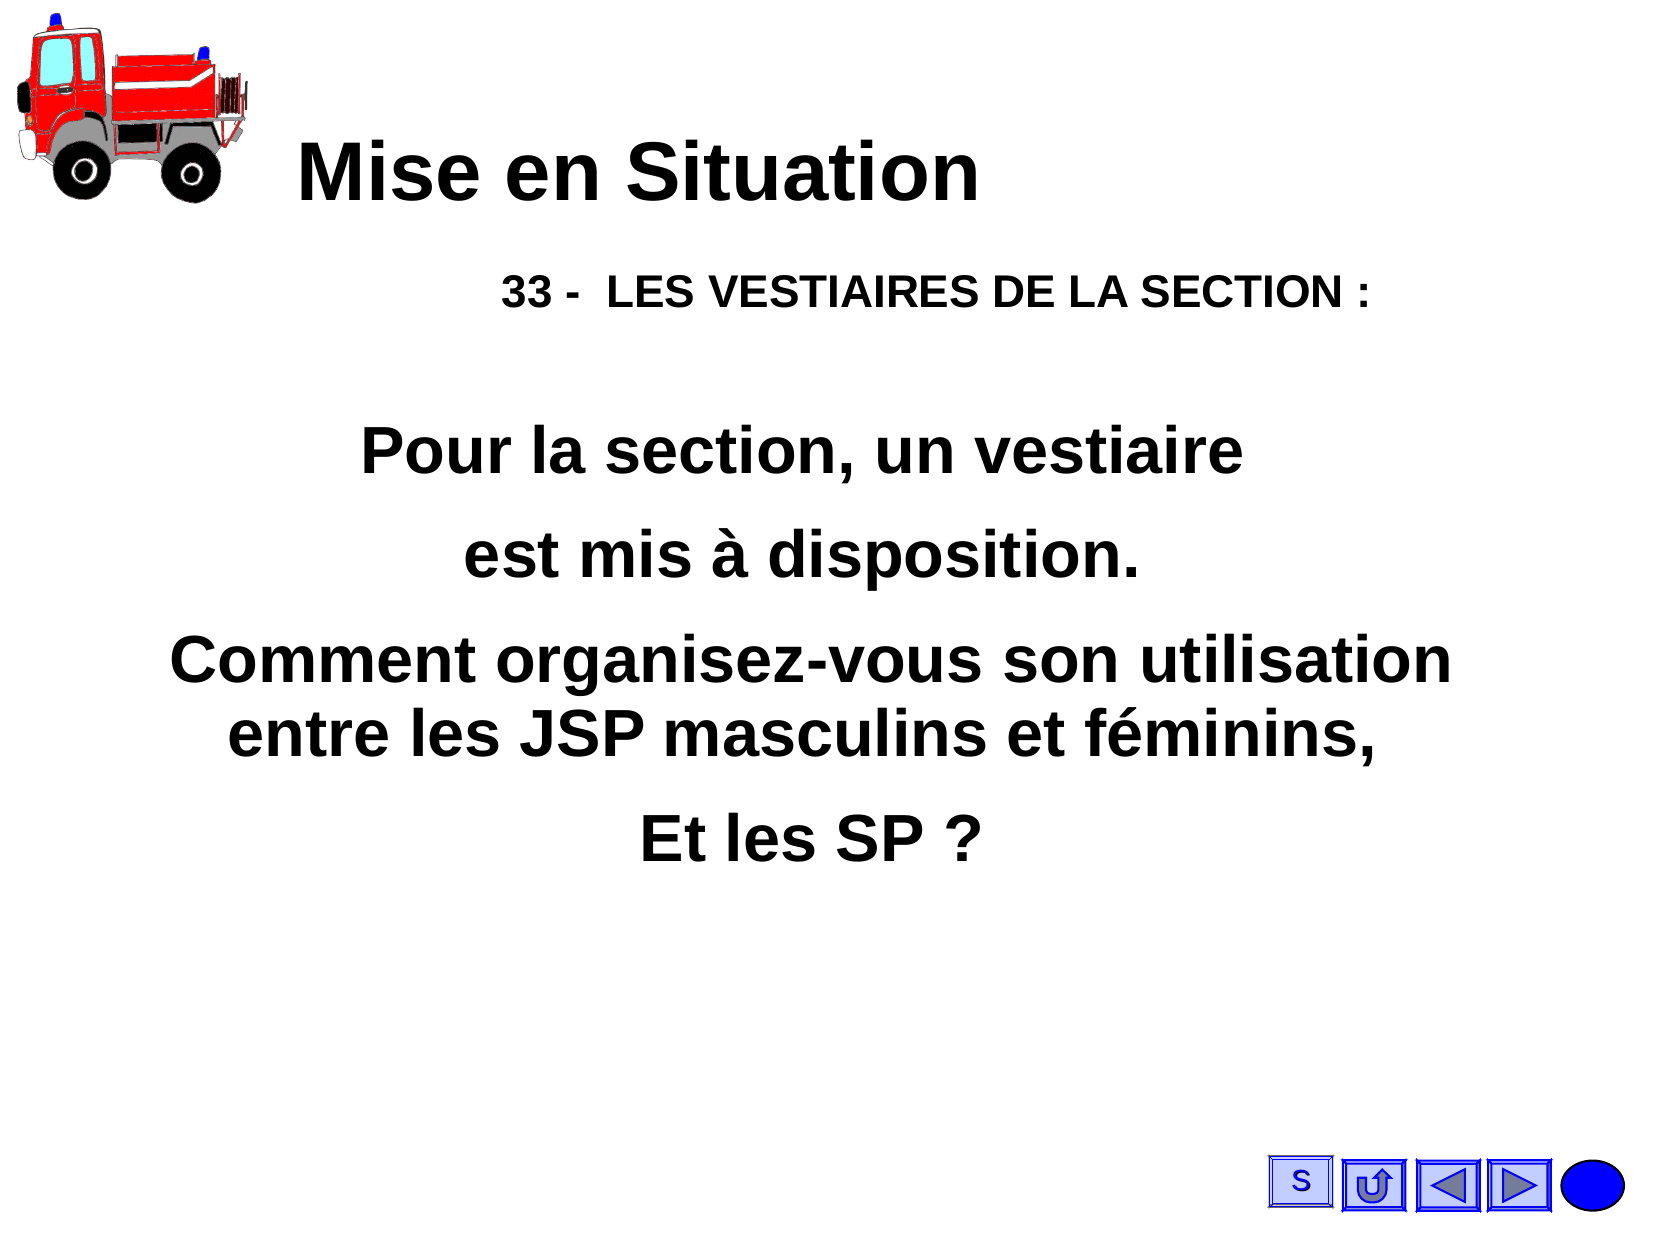

Mise en Situation
33 -  LES VESTIAIRES DE LA SECTION :
# Pour la section, un vestiaire
est mis à disposition.
Comment organisez-vous son utilisation entre les JSP masculins et féminins,
Et les SP ?